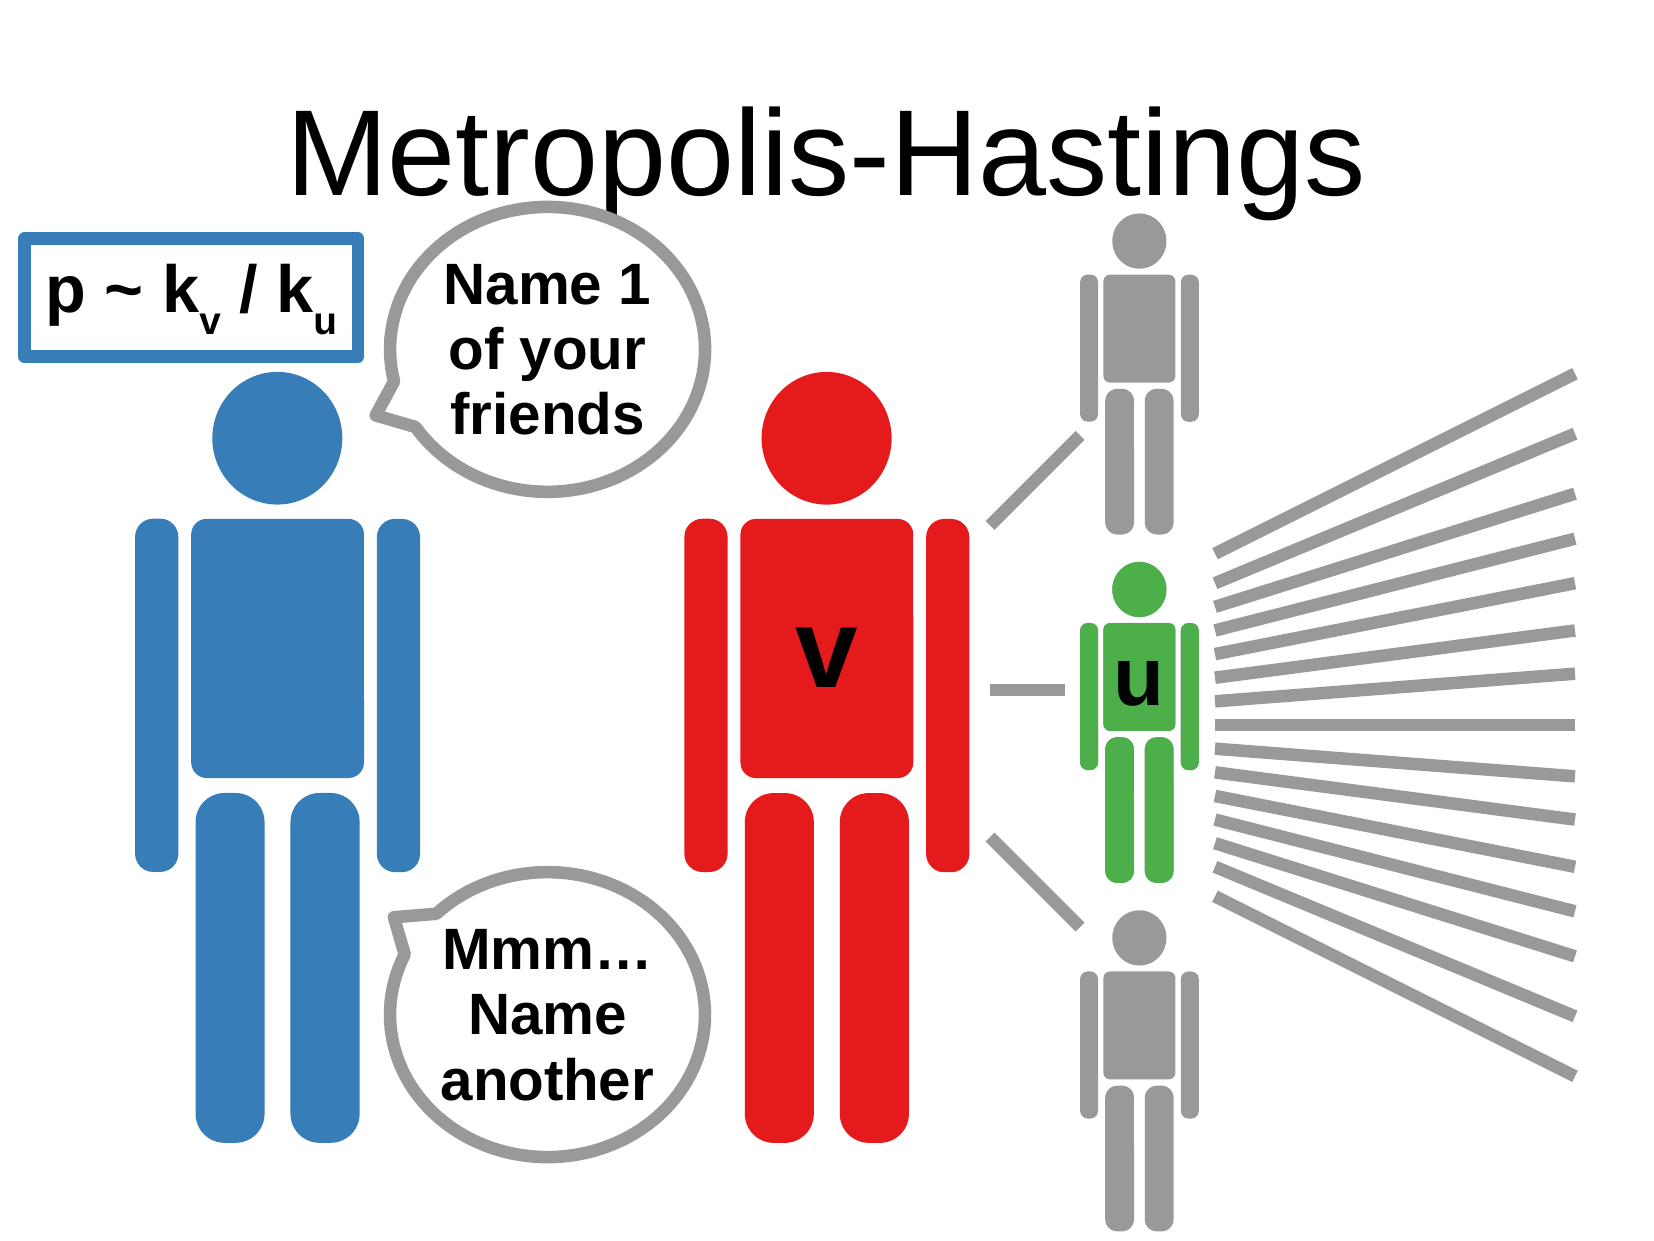

# Metropolis-Hastings
Name 1
of your
friends
p ~ kv / ku
v
u
Mmm…
Name
another